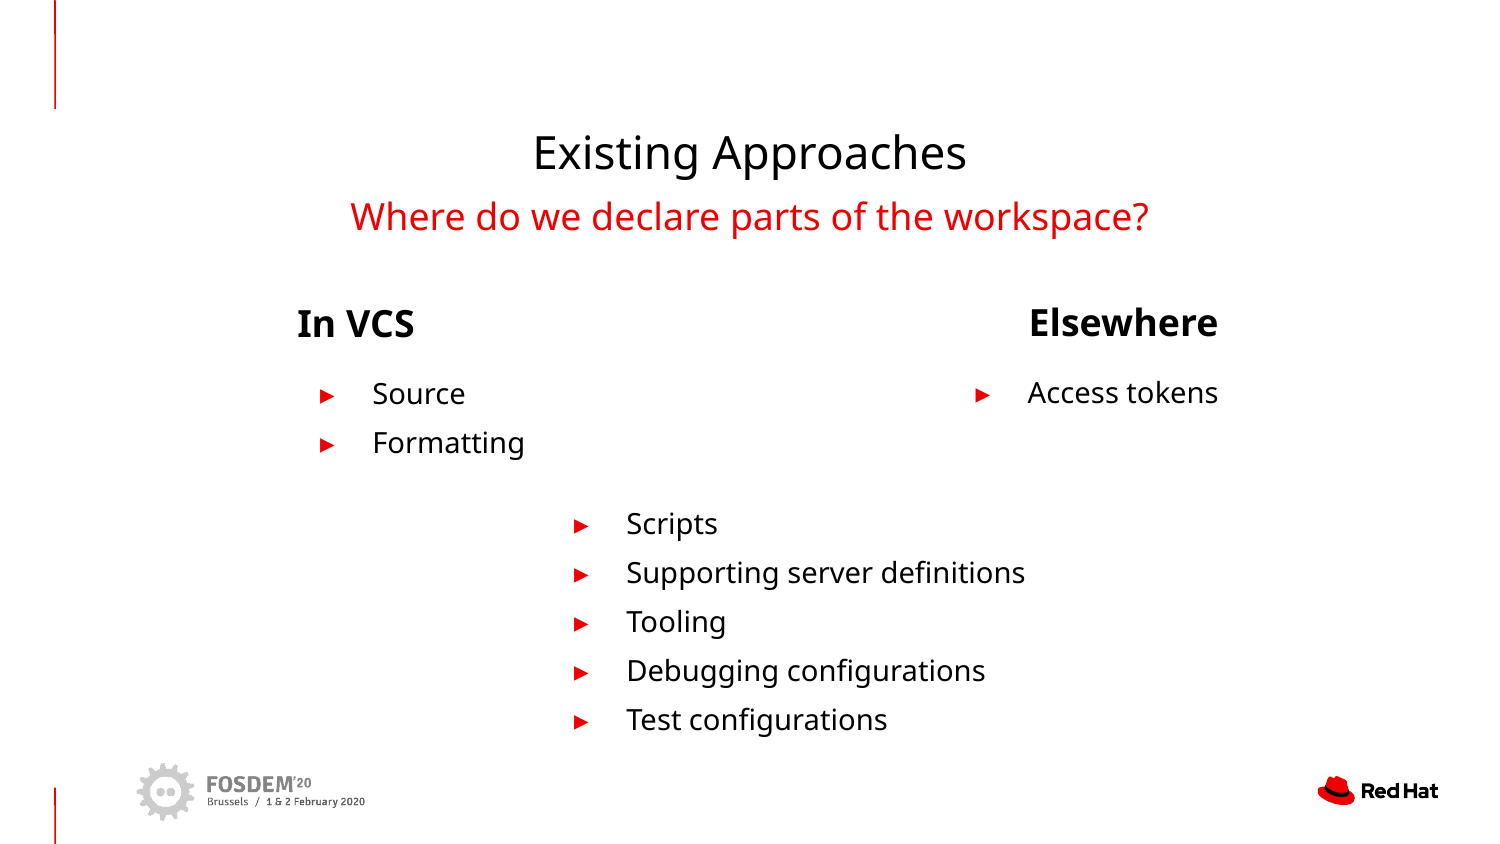

#
Existing Approaches
Where do we declare parts of the workspace?
Elsewhere
Access tokens
In VCS
Source
Formatting
Scripts
Supporting server definitions
Tooling
Debugging configurations
Test configurations